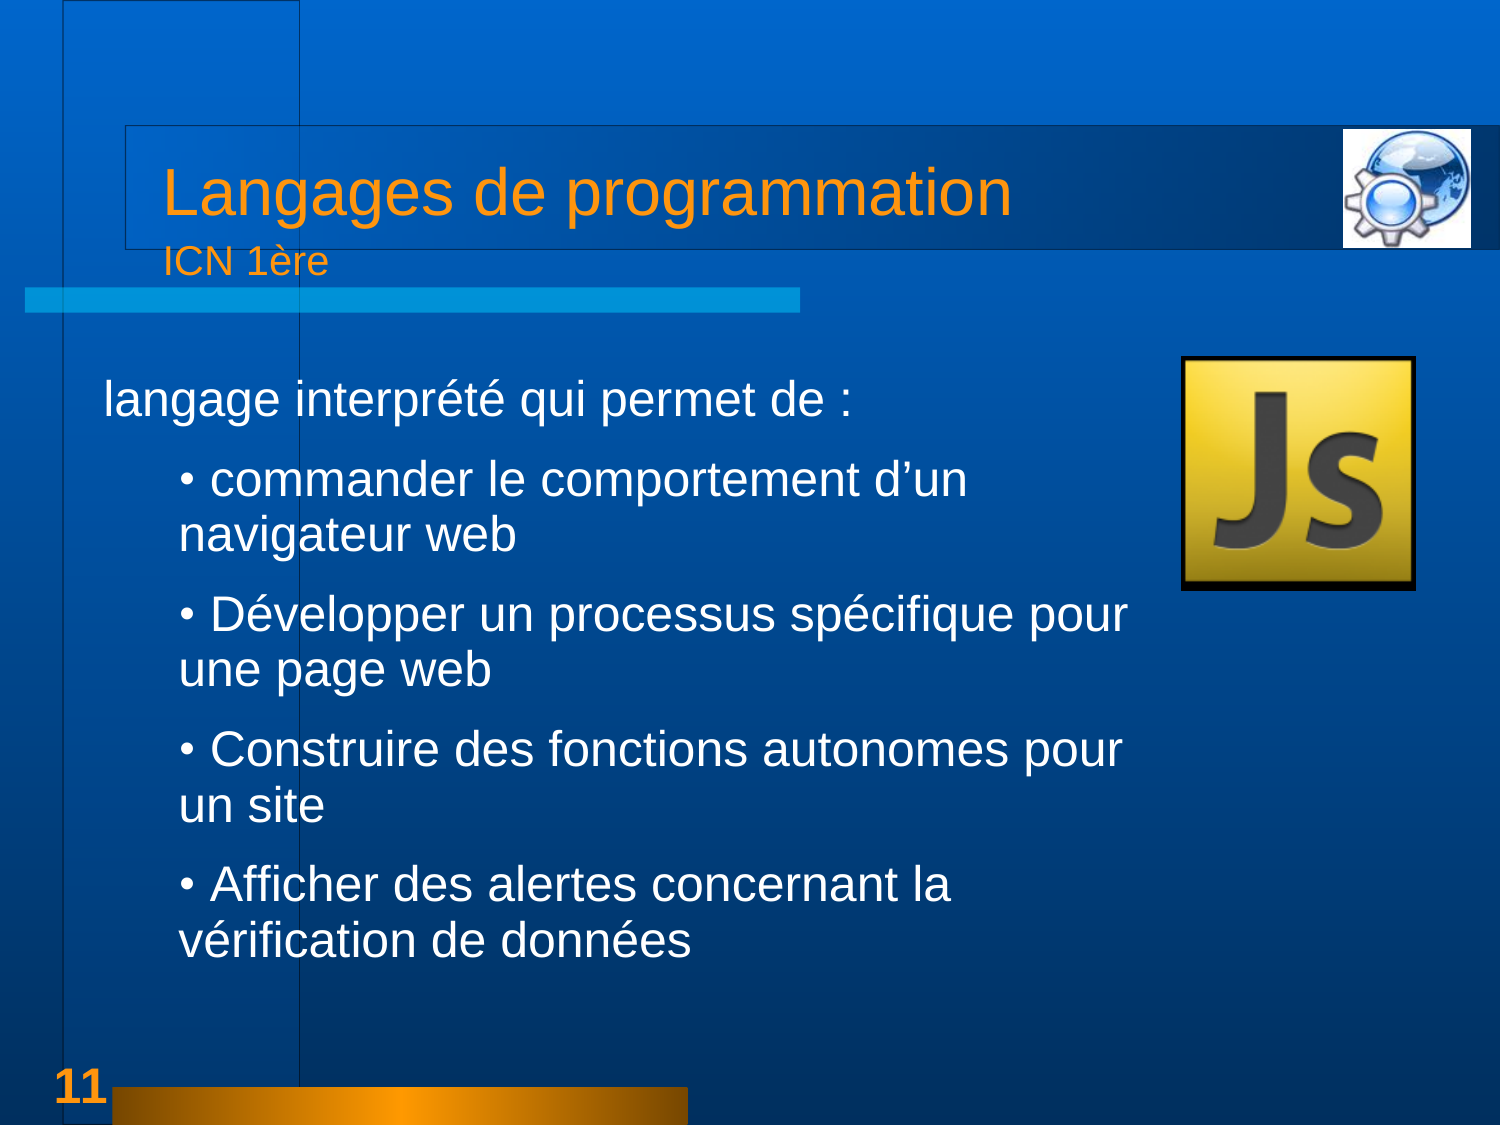

langage interprété qui permet de :
 commander le comportement d’un navigateur web
 Développer un processus spécifique pour une page web
 Construire des fonctions autonomes pour un site
 Afficher des alertes concernant la vérification de données